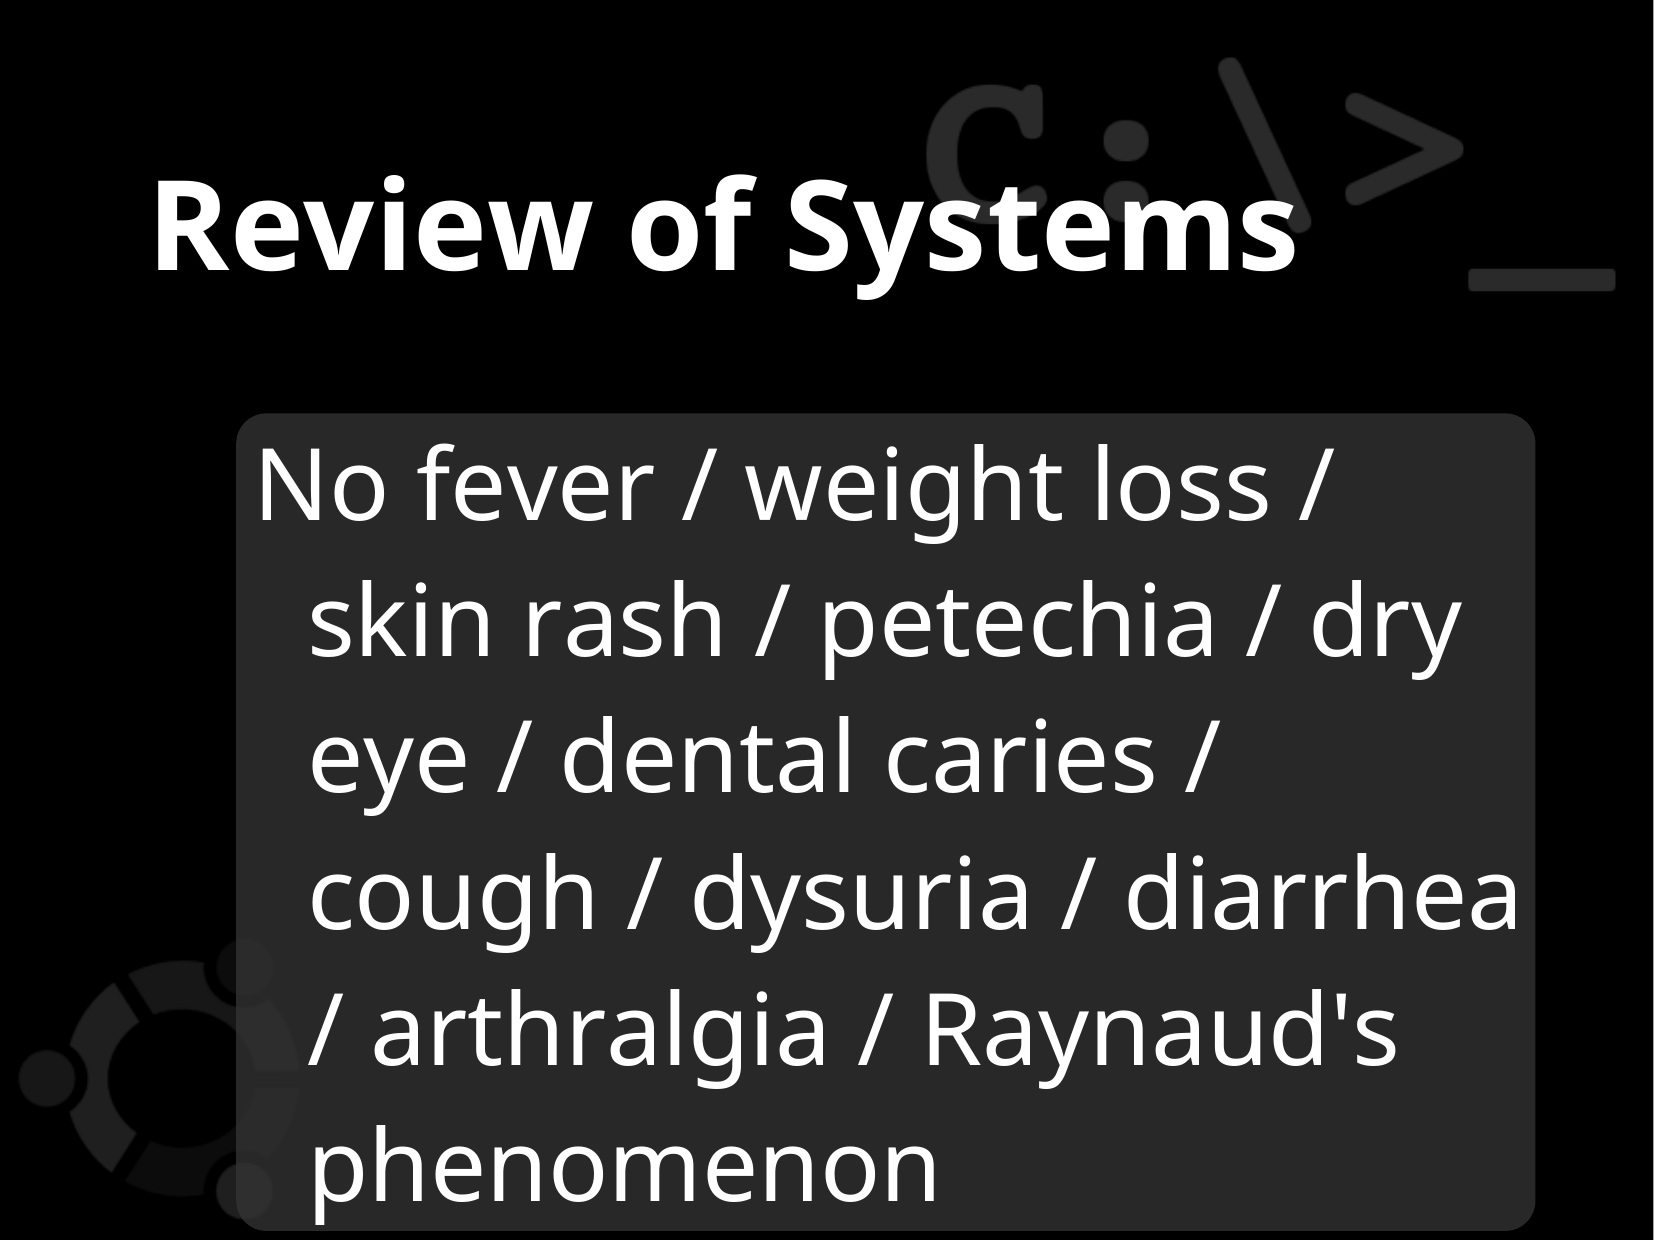

# Review of Systems
No fever / weight loss / skin rash / petechia / dry eye / dental caries / cough / dysuria / diarrhea / arthralgia / Raynaud's phenomenon